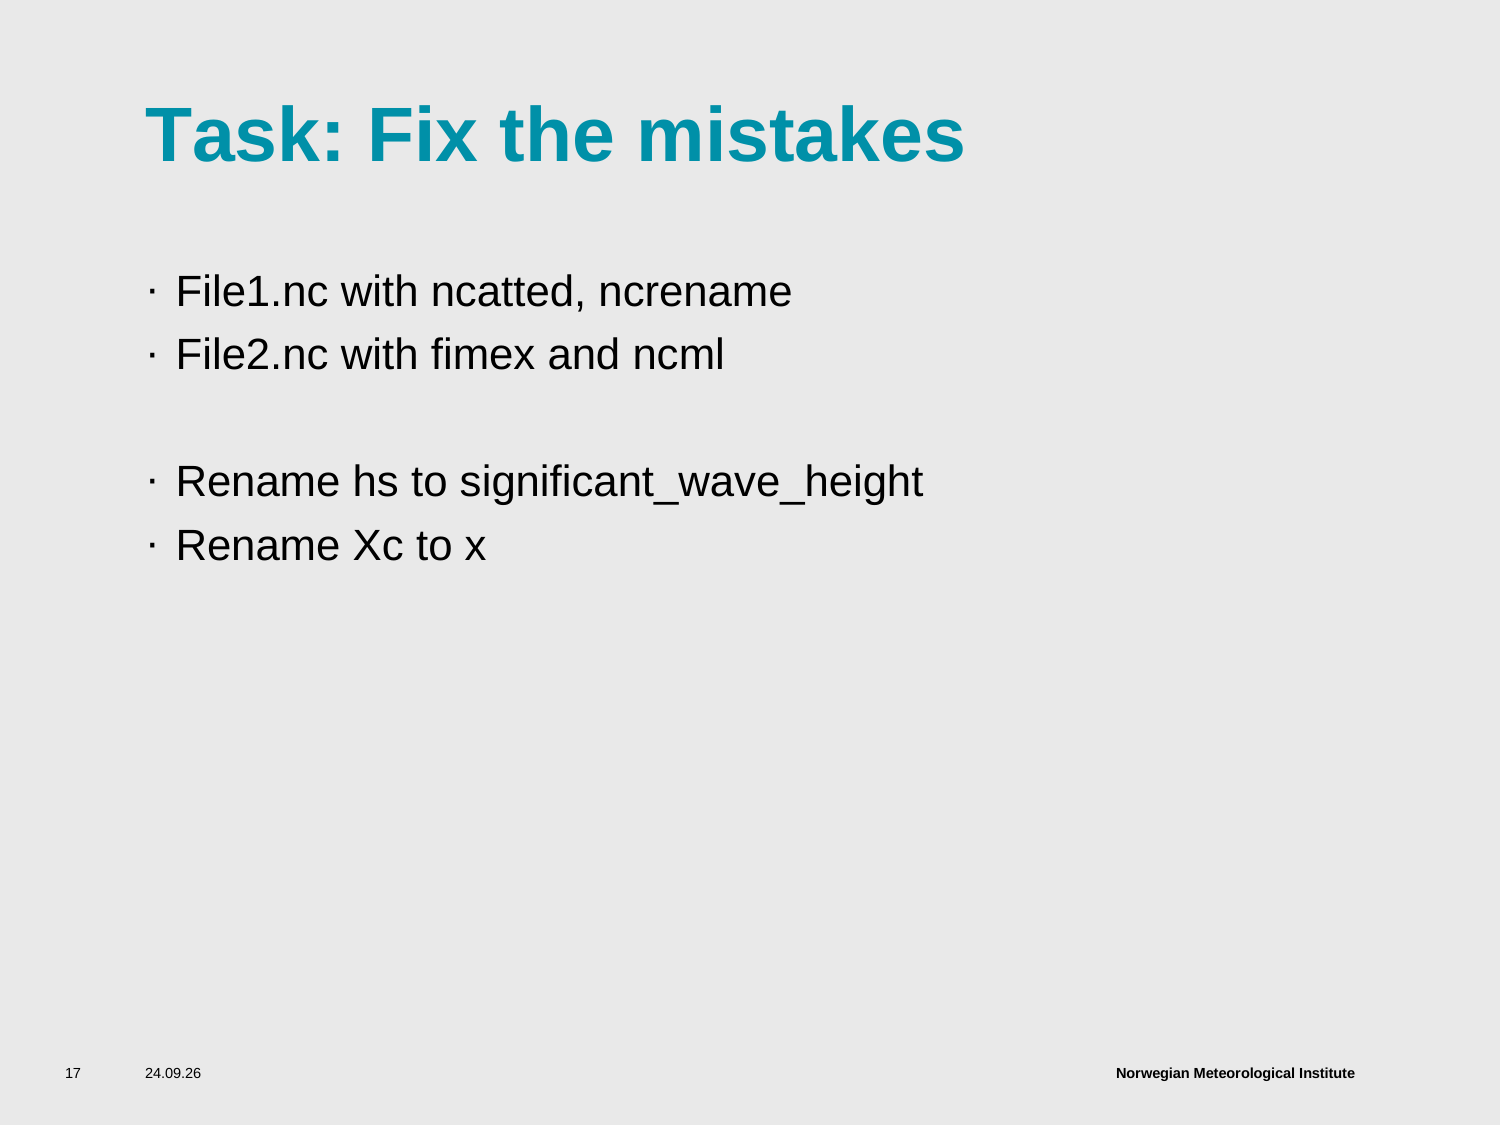

# Task: Fix the mistakes
File1.nc with ncatted, ncrename
File2.nc with fimex and ncml
Rename hs to significant_wave_height
Rename Xc to x